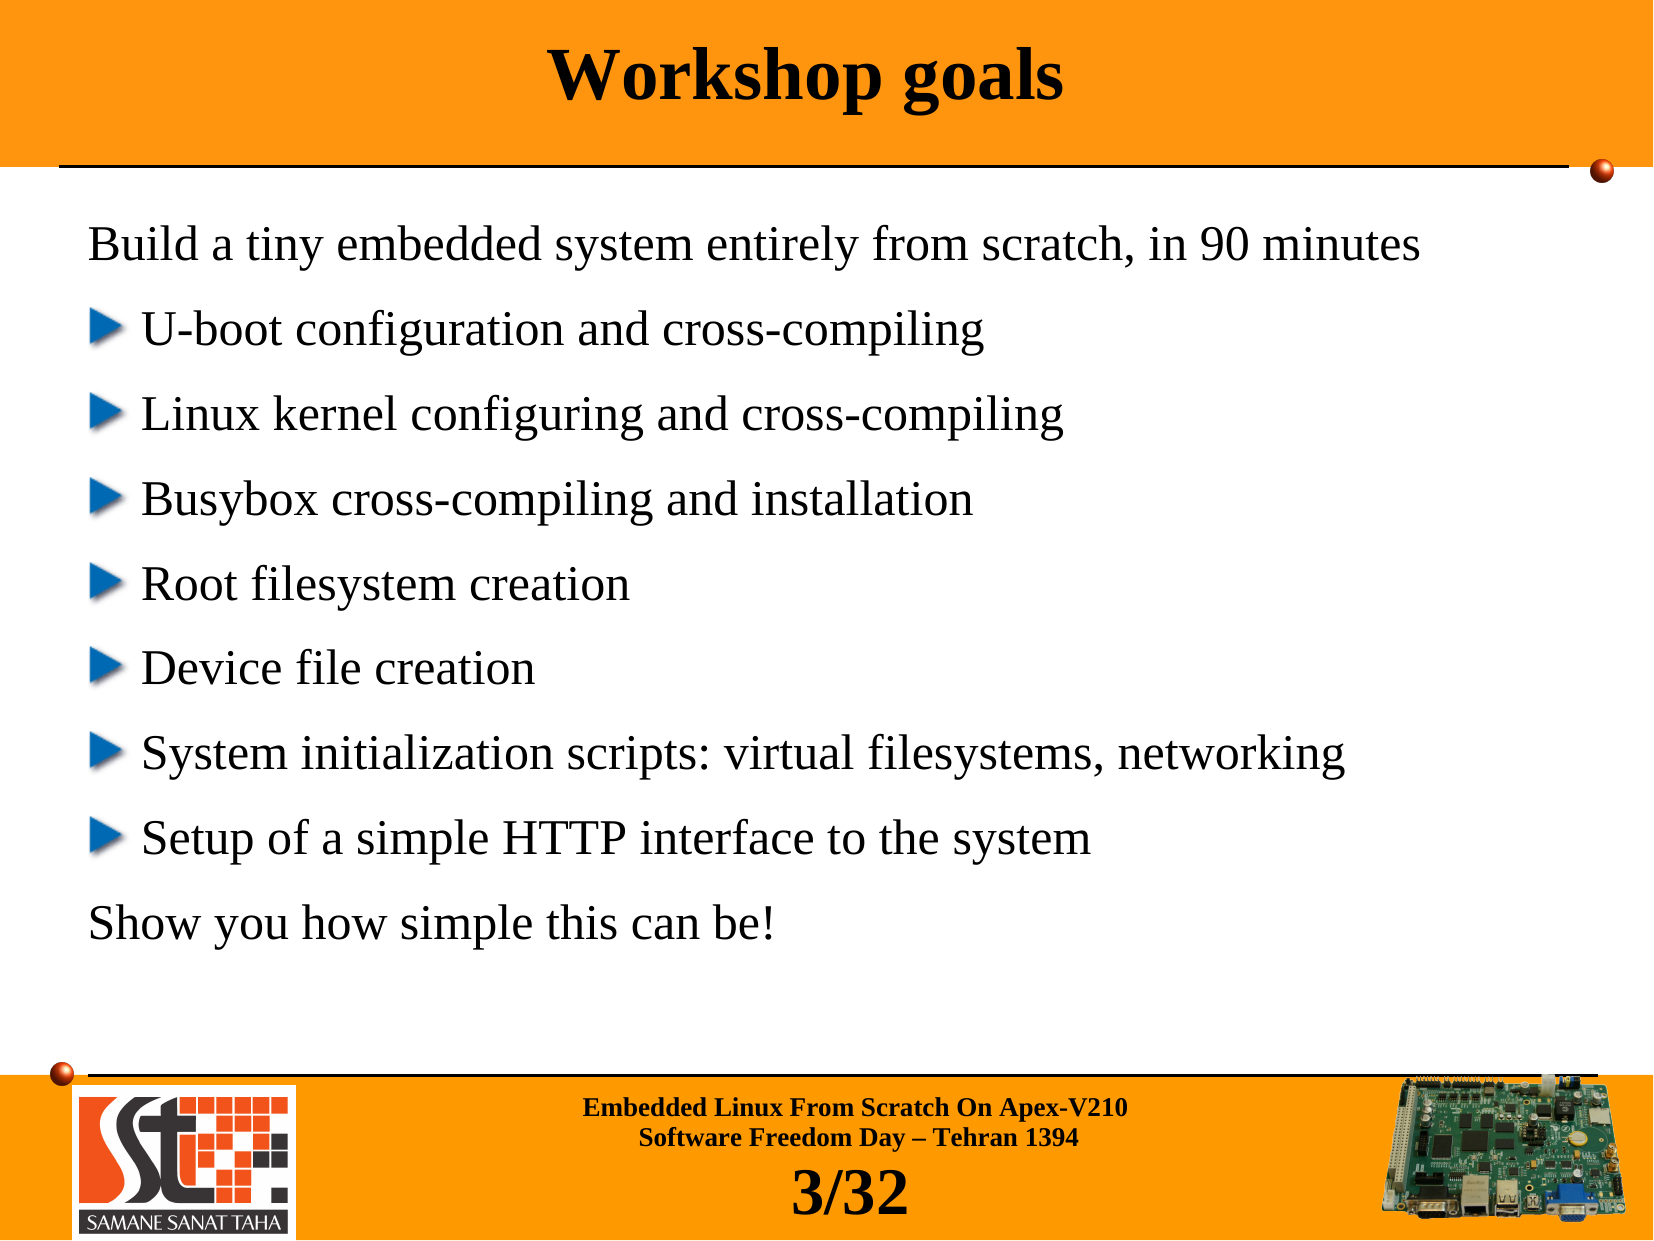

# Workshop goals
Build a tiny embedded system entirely from scratch, in 90 minutes
U-boot configuration and cross-compiling
Linux kernel configuring and cross-compiling
Busybox cross-compiling and installation
Root filesystem creation
Device file creation
System initialization scripts: virtual filesystems, networking
Setup of a simple HTTP interface to the system
Show you how simple this can be!